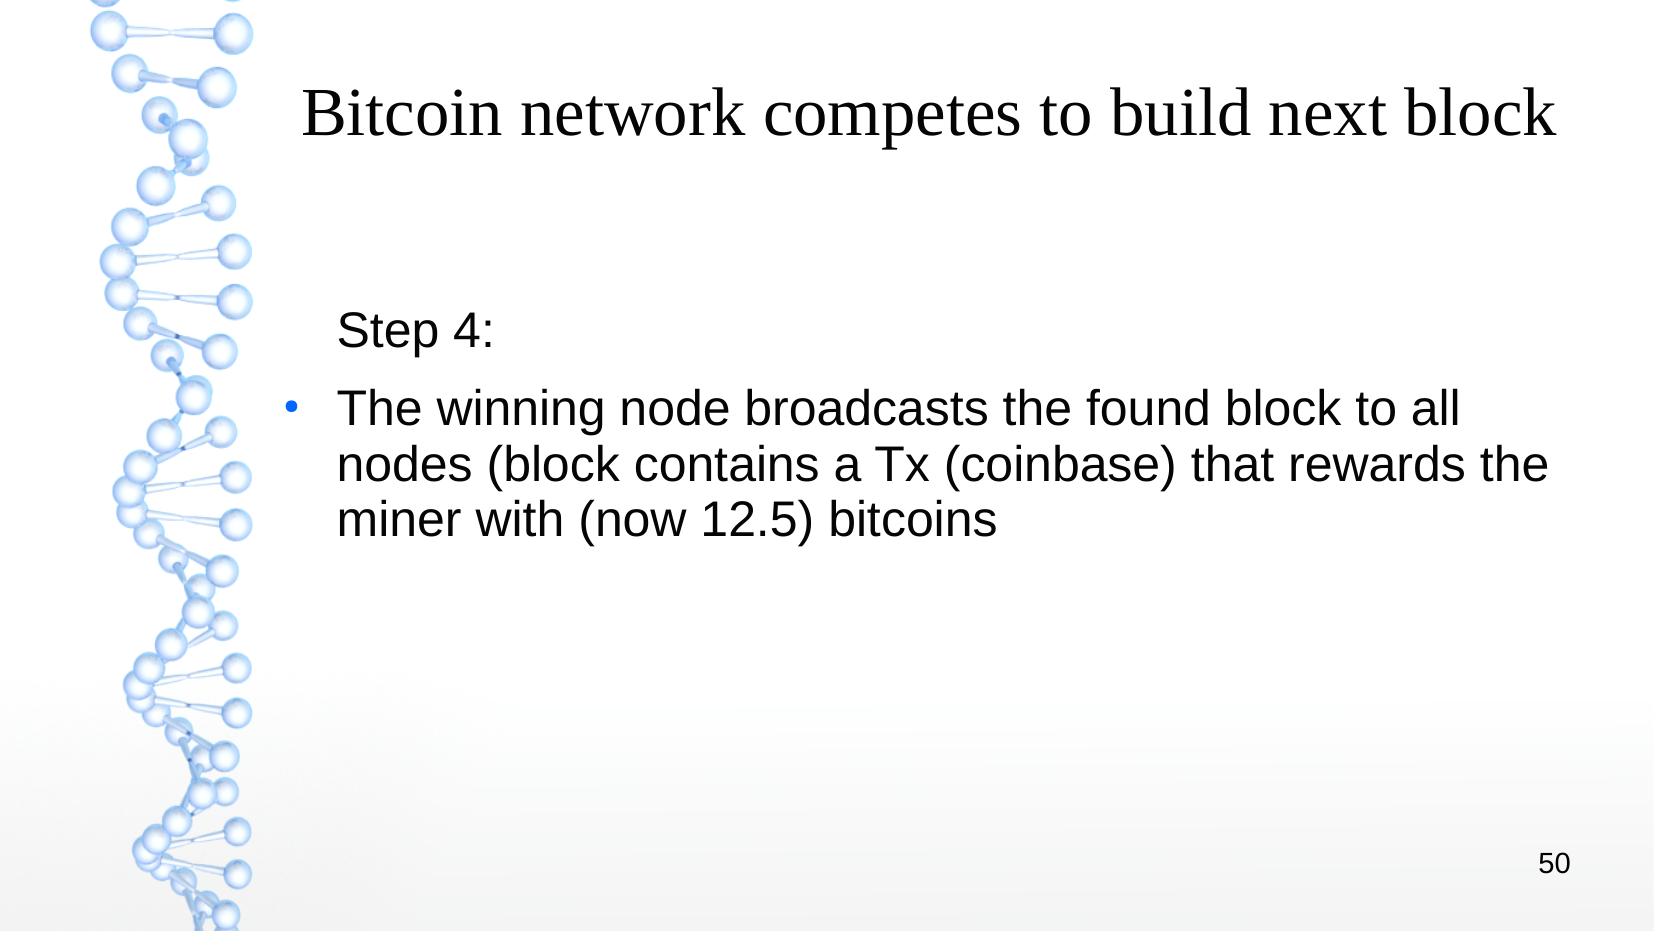

Bitcoin network competes to build next block
# Step 4:
The winning node broadcasts the found block to all nodes (block contains a Tx (coinbase) that rewards the miner with (now 12.5) bitcoins
50